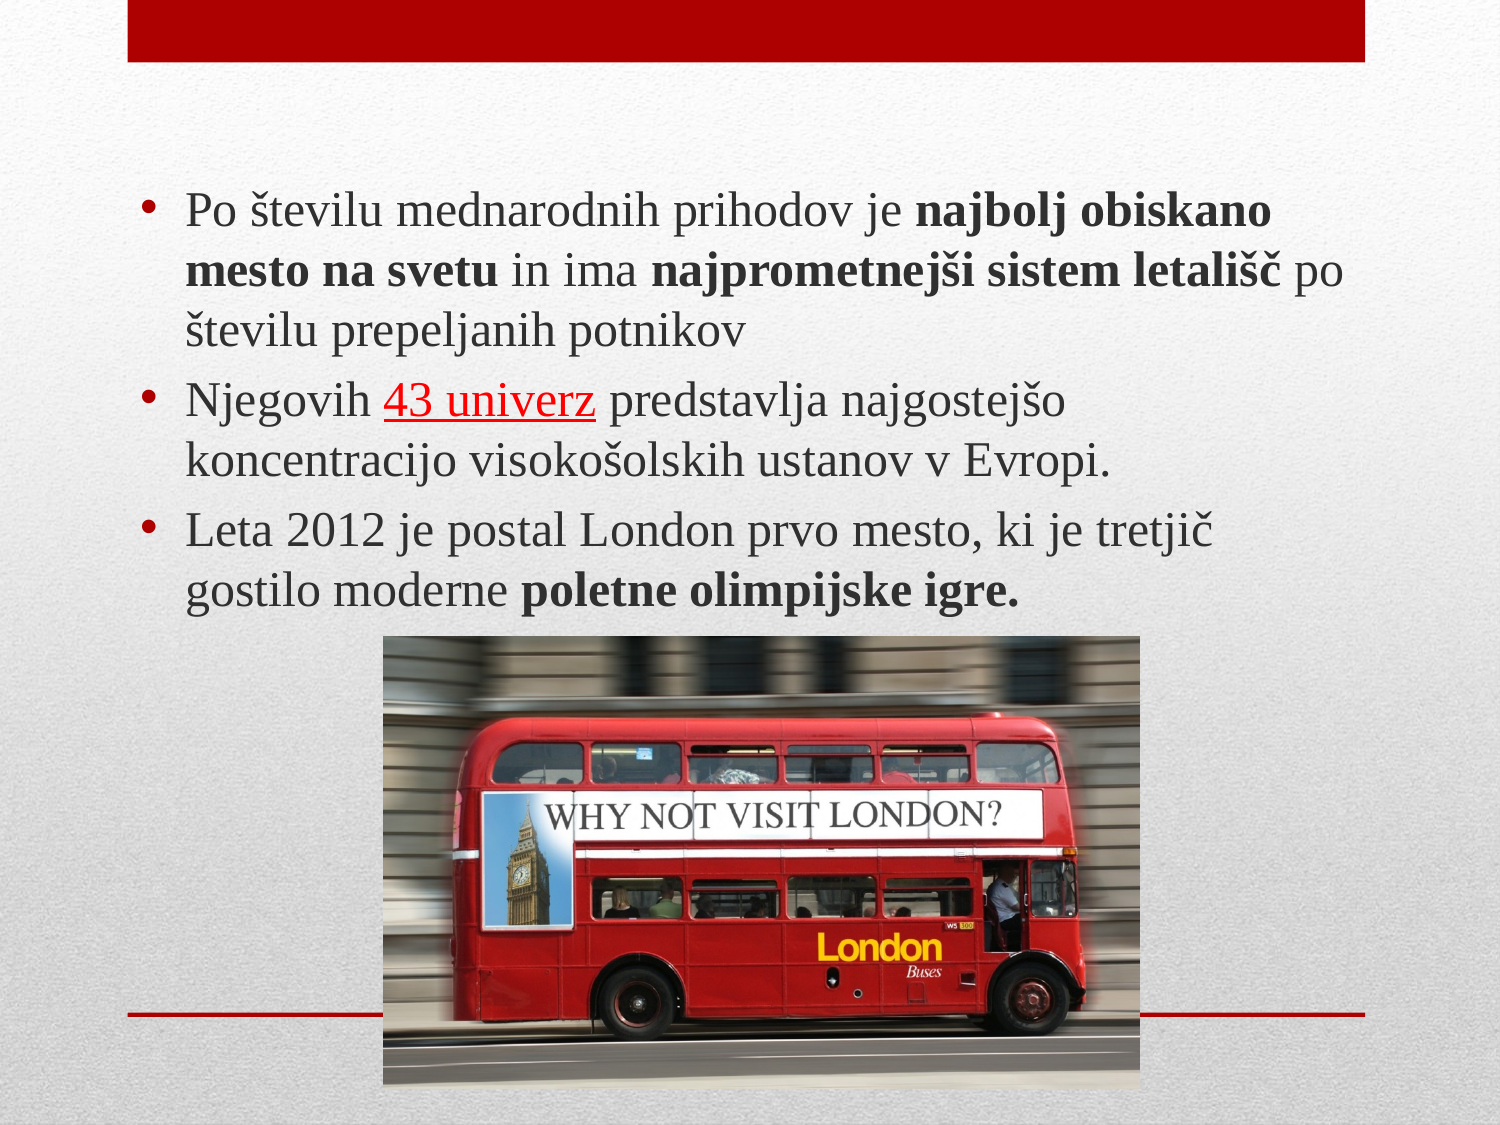

Po številu mednarodnih prihodov je najbolj obiskano mesto na svetu in ima najprometnejši sistem letališč po številu prepeljanih potnikov
Njegovih 43 univerz predstavlja najgostejšo koncentracijo visokošolskih ustanov v Evropi.
Leta 2012 je postal London prvo mesto, ki je tretjič gostilo moderne poletne olimpijske igre.
#